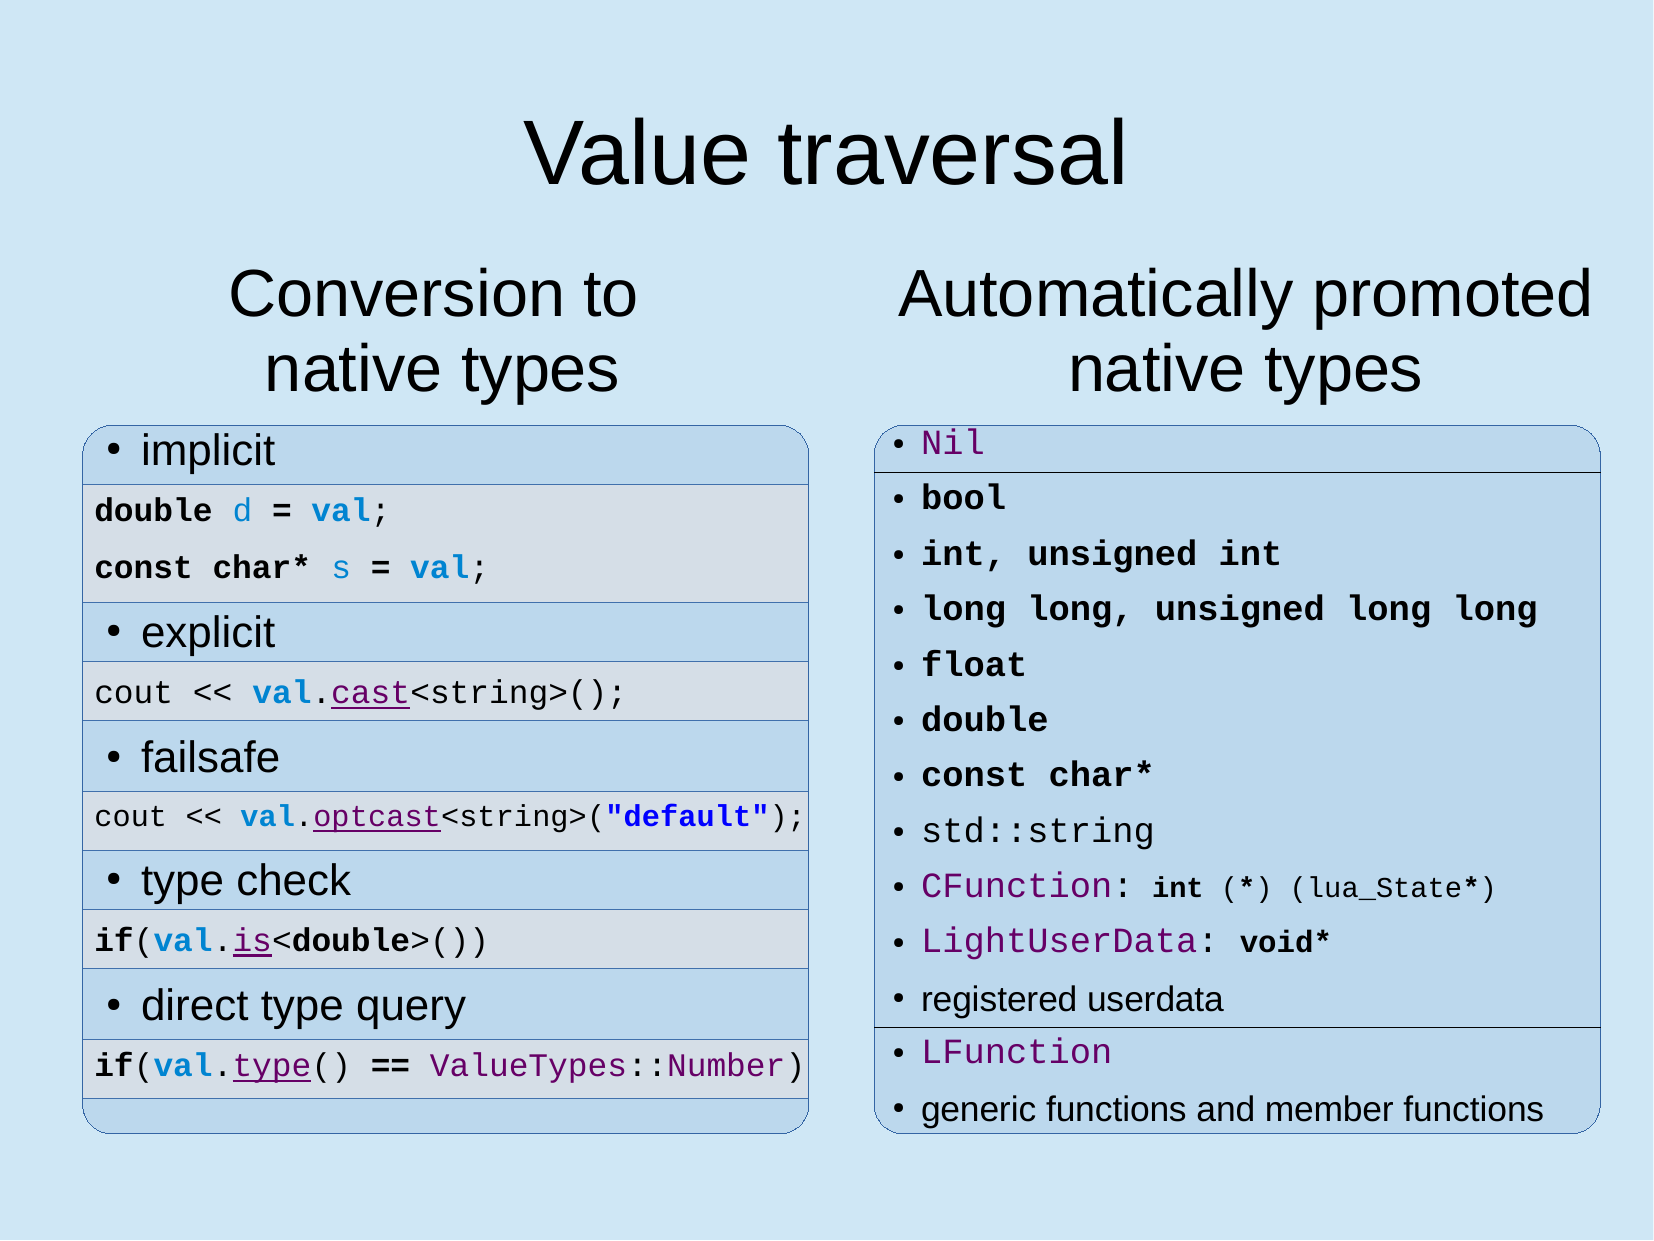

# Value traversal
Conversion to
native types
Automatically promoted native types
implicit
double d = val;
const char* s = val;
explicit
cout << val.cast<string>();
failsafe
cout << val.optcast<string>("default");
type check
if(val.is<double>())
direct type query
if(val.type() == ValueTypes::Number)
Nil
bool
int, unsigned int
long long, unsigned long long
float
double
const char*
std::string
CFunction: int (*) (lua_State*)
LightUserData: void*
registered userdata
LFunction
generic functions and member functions